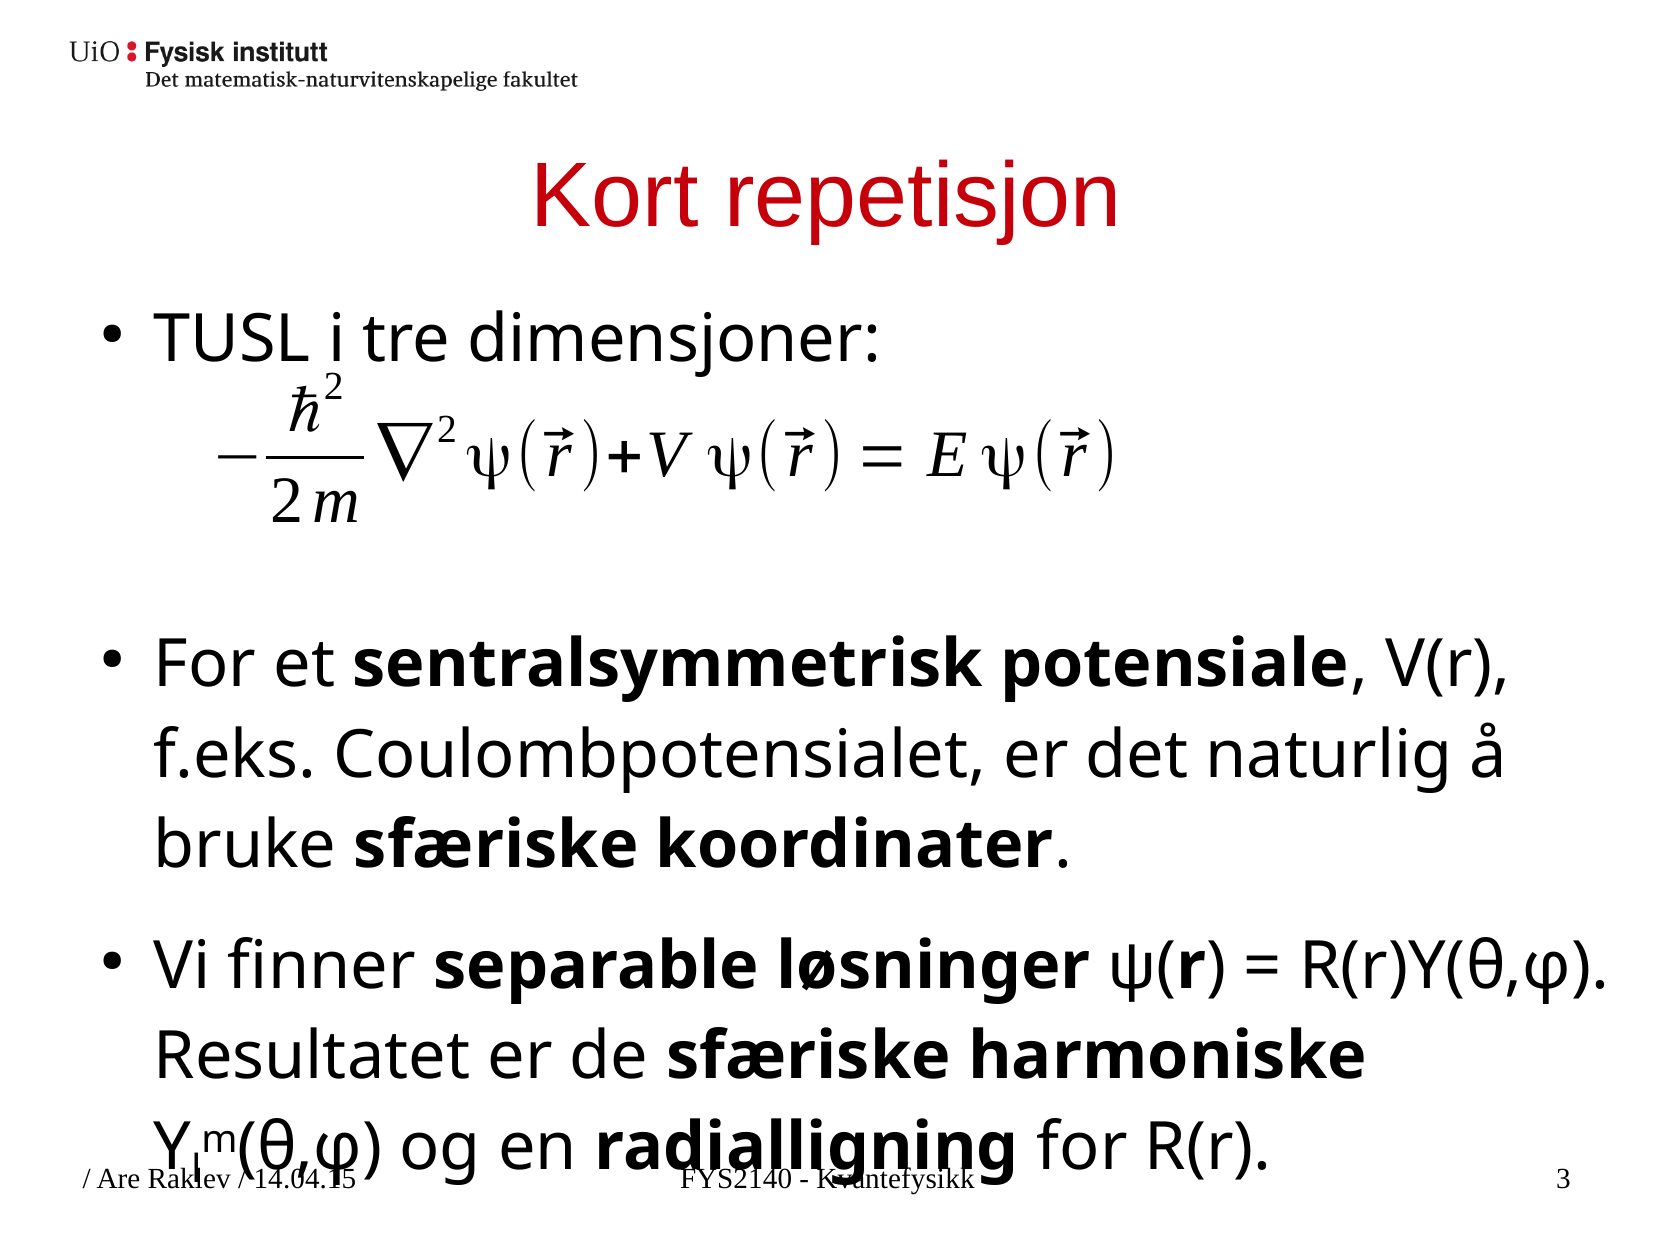

# Kort repetisjon
TUSL i tre dimensjoner:
For et sentralsymmetrisk potensiale, V(r), f.eks. Coulombpotensialet, er det naturlig å bruke sfæriske koordinater.
Vi finner separable løsninger ψ(r) = R(r)Y(θ,φ). Resultatet er de sfæriske harmoniske Ylm(θ,φ) og en radialligning for R(r).
/ Are Raklev / 14.04.15
FYS2140 - Kvantefysikk
3